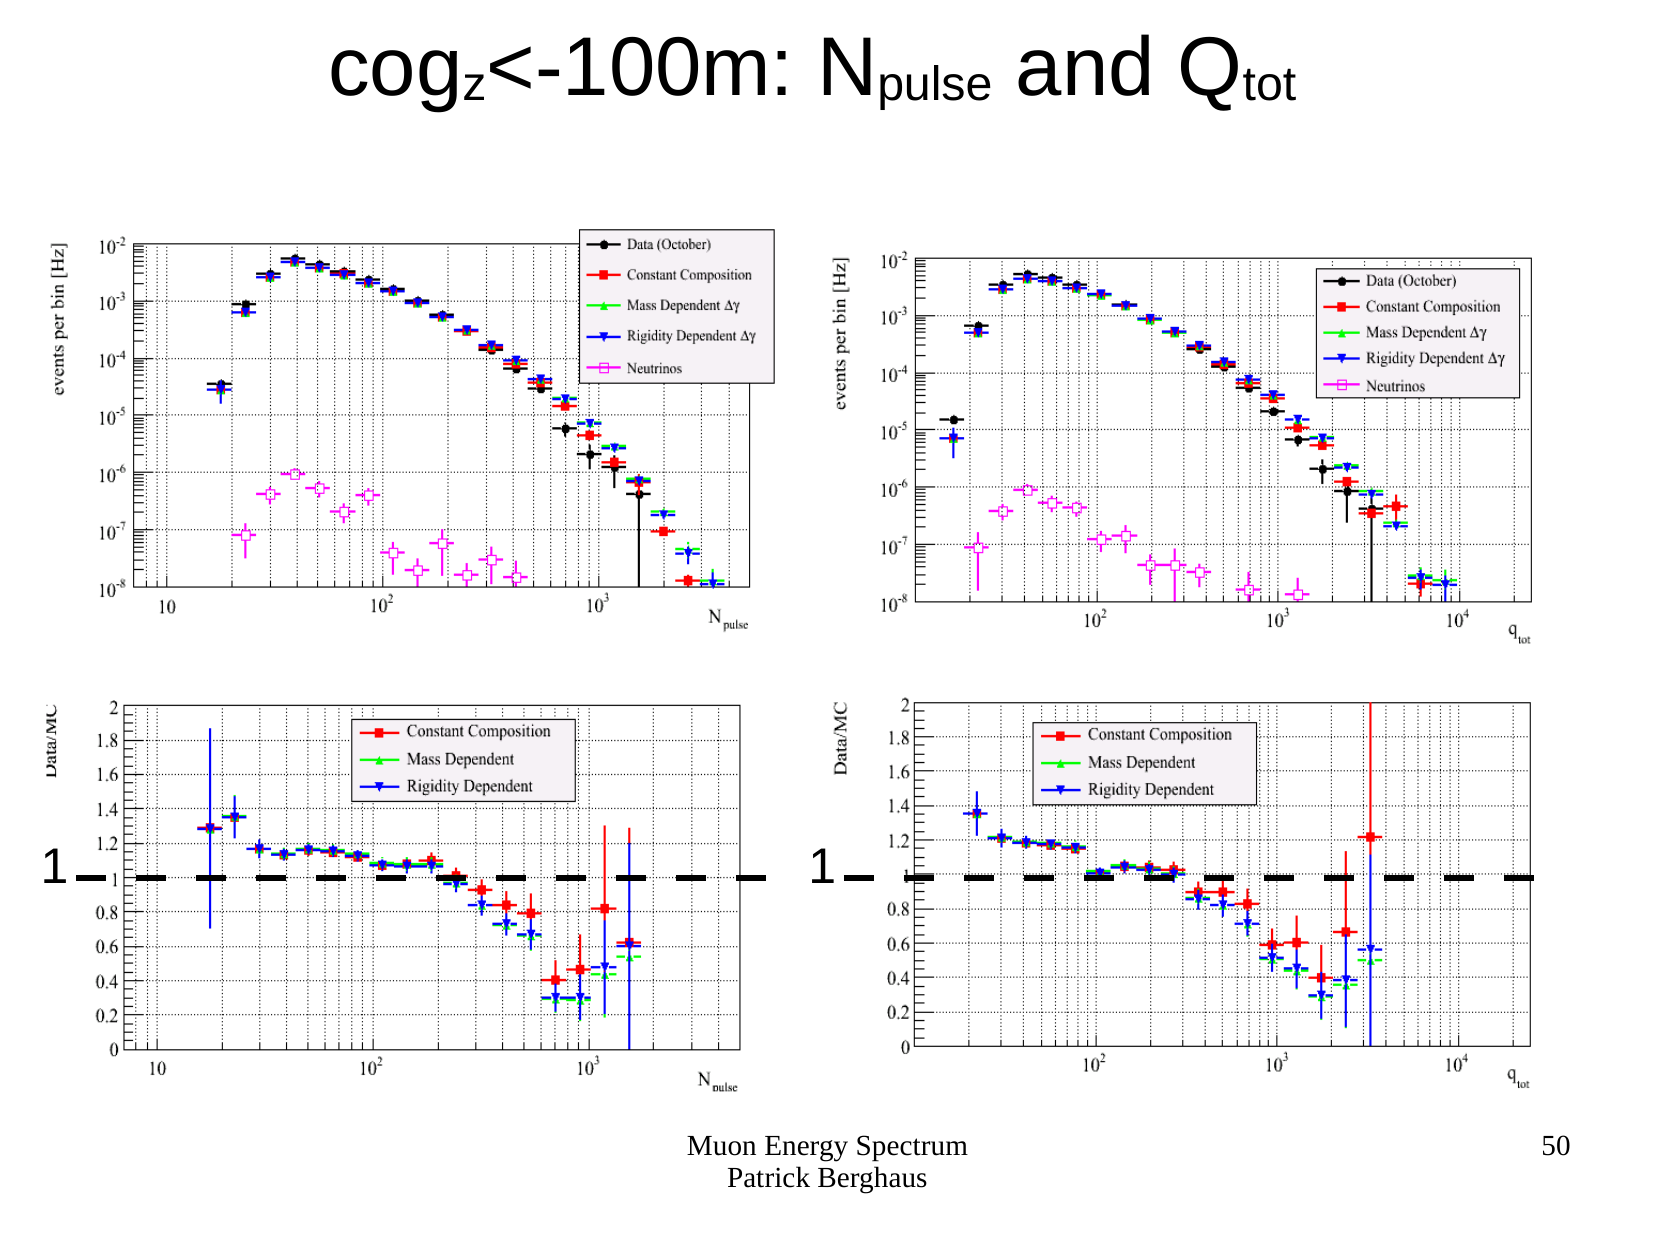

cogz<-100m: Npulse and Qtot
1
1
50